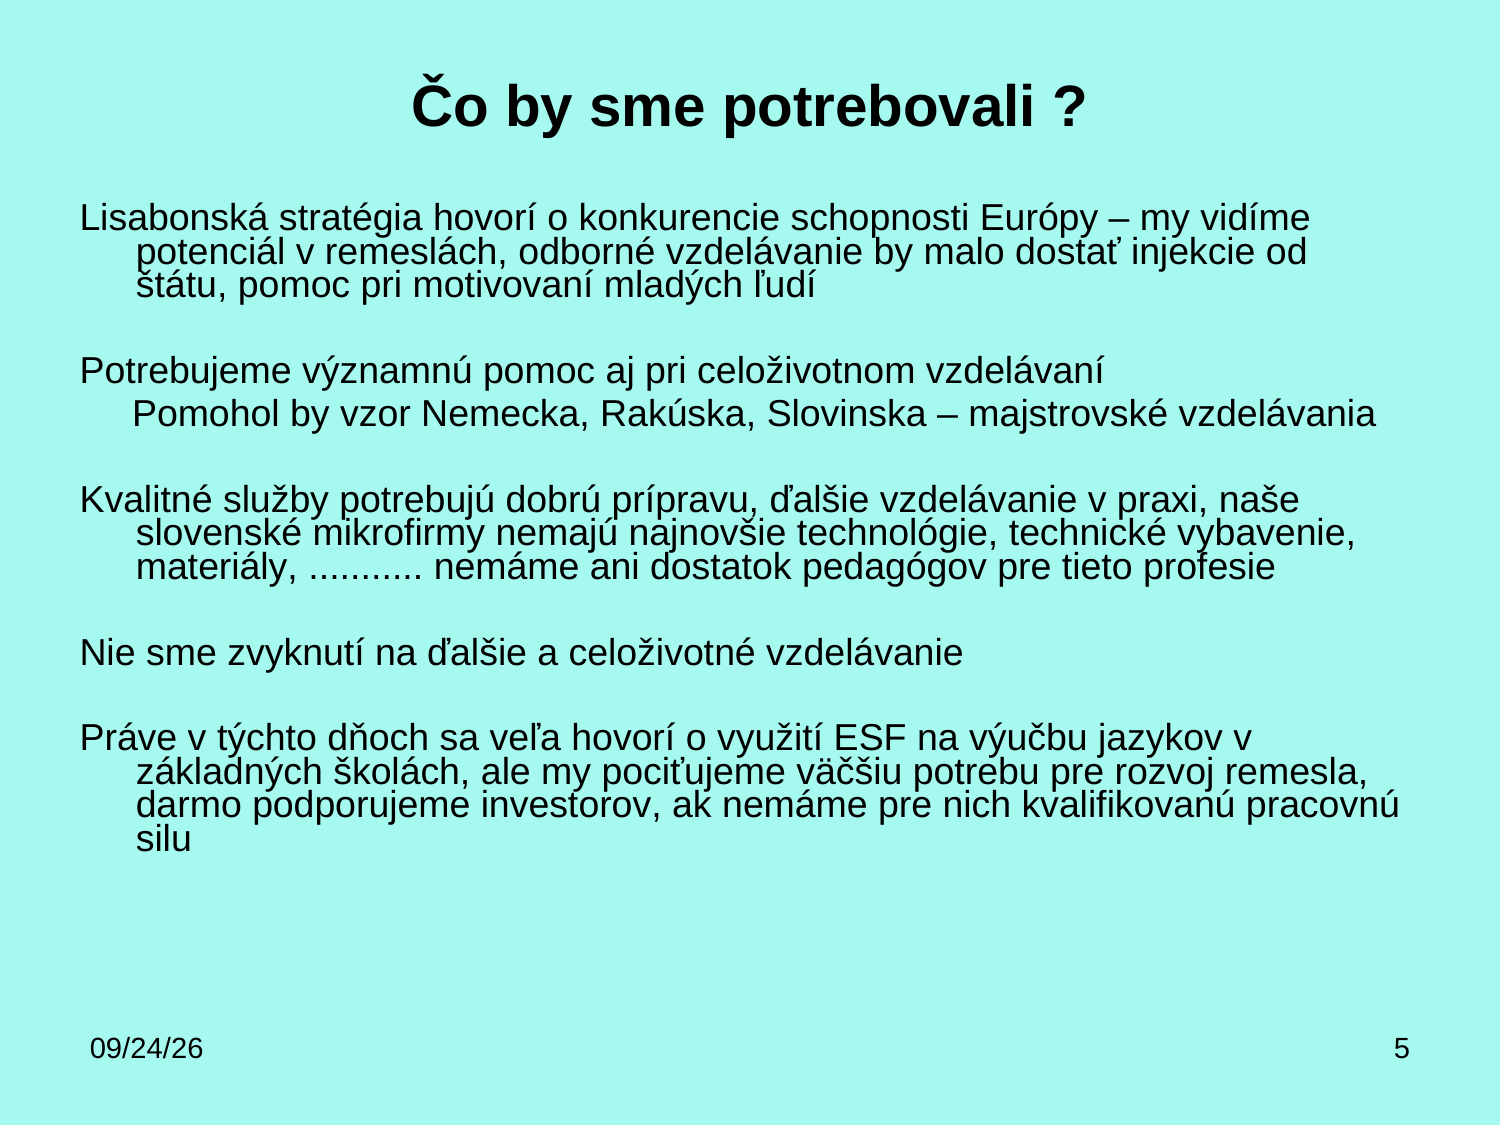

# Čo by sme potrebovali ?
Lisabonská stratégia hovorí o konkurencie schopnosti Európy – my vidíme potenciál v remeslách, odborné vzdelávanie by malo dostať injekcie od štátu, pomoc pri motivovaní mladých ľudí
Potrebujeme významnú pomoc aj pri celoživotnom vzdelávaní
 Pomohol by vzor Nemecka, Rakúska, Slovinska – majstrovské vzdelávania
Kvalitné služby potrebujú dobrú prípravu, ďalšie vzdelávanie v praxi, naše slovenské mikrofirmy nemajú najnovšie technológie, technické vybavenie, materiály, ........... nemáme ani dostatok pedagógov pre tieto profesie
Nie sme zvyknutí na ďalšie a celoživotné vzdelávanie
Práve v týchto dňoch sa veľa hovorí o využití ESF na výučbu jazykov v základných školách, ale my pociťujeme väčšiu potrebu pre rozvoj remesla, darmo podporujeme investorov, ak nemáme pre nich kvalifikovanú pracovnú silu
5